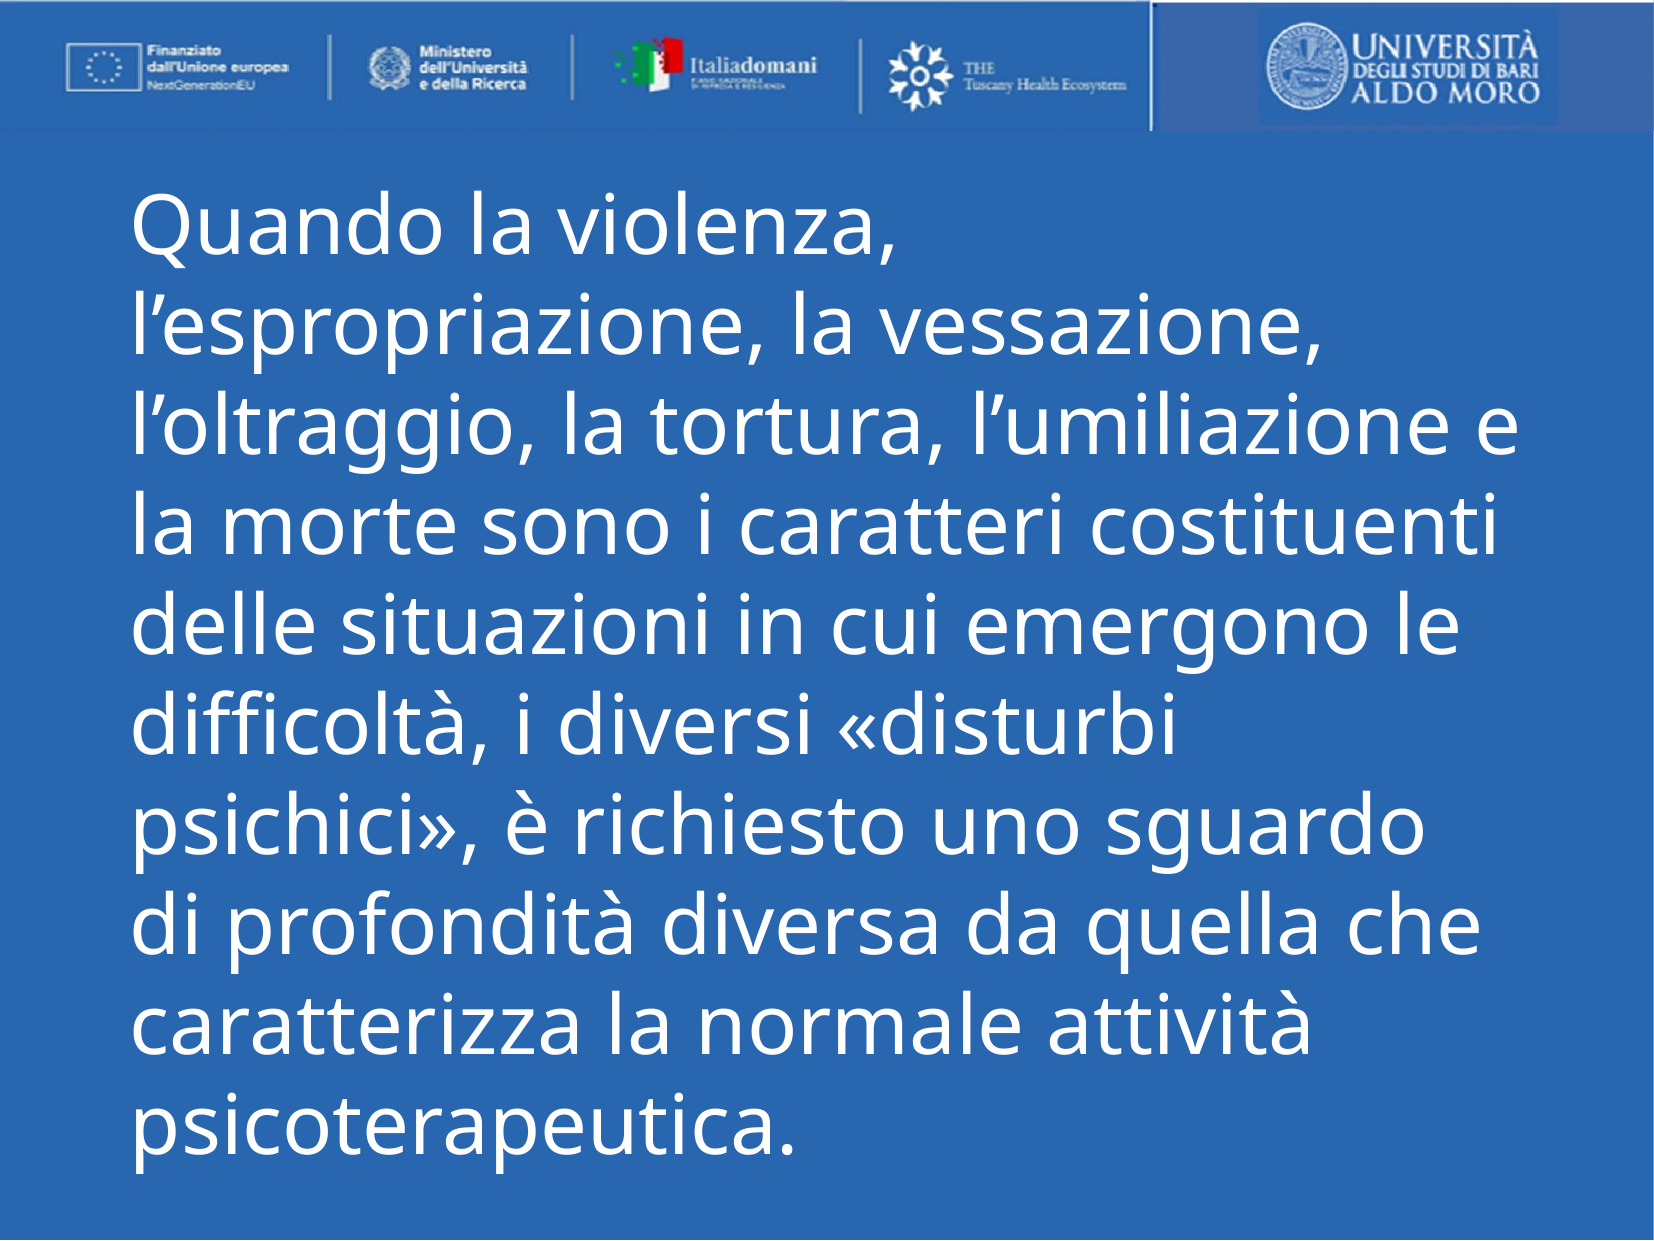

# Quando la violenza, l’espropriazione, la vessazione, l’oltraggio, la tortura, l’umiliazione e la morte sono i caratteri costituenti delle situazioni in cui emergono le difficoltà, i diversi «disturbi psichici», è richiesto uno sguardo di profondità diversa da quella che caratterizza la normale attività psicoterapeutica.